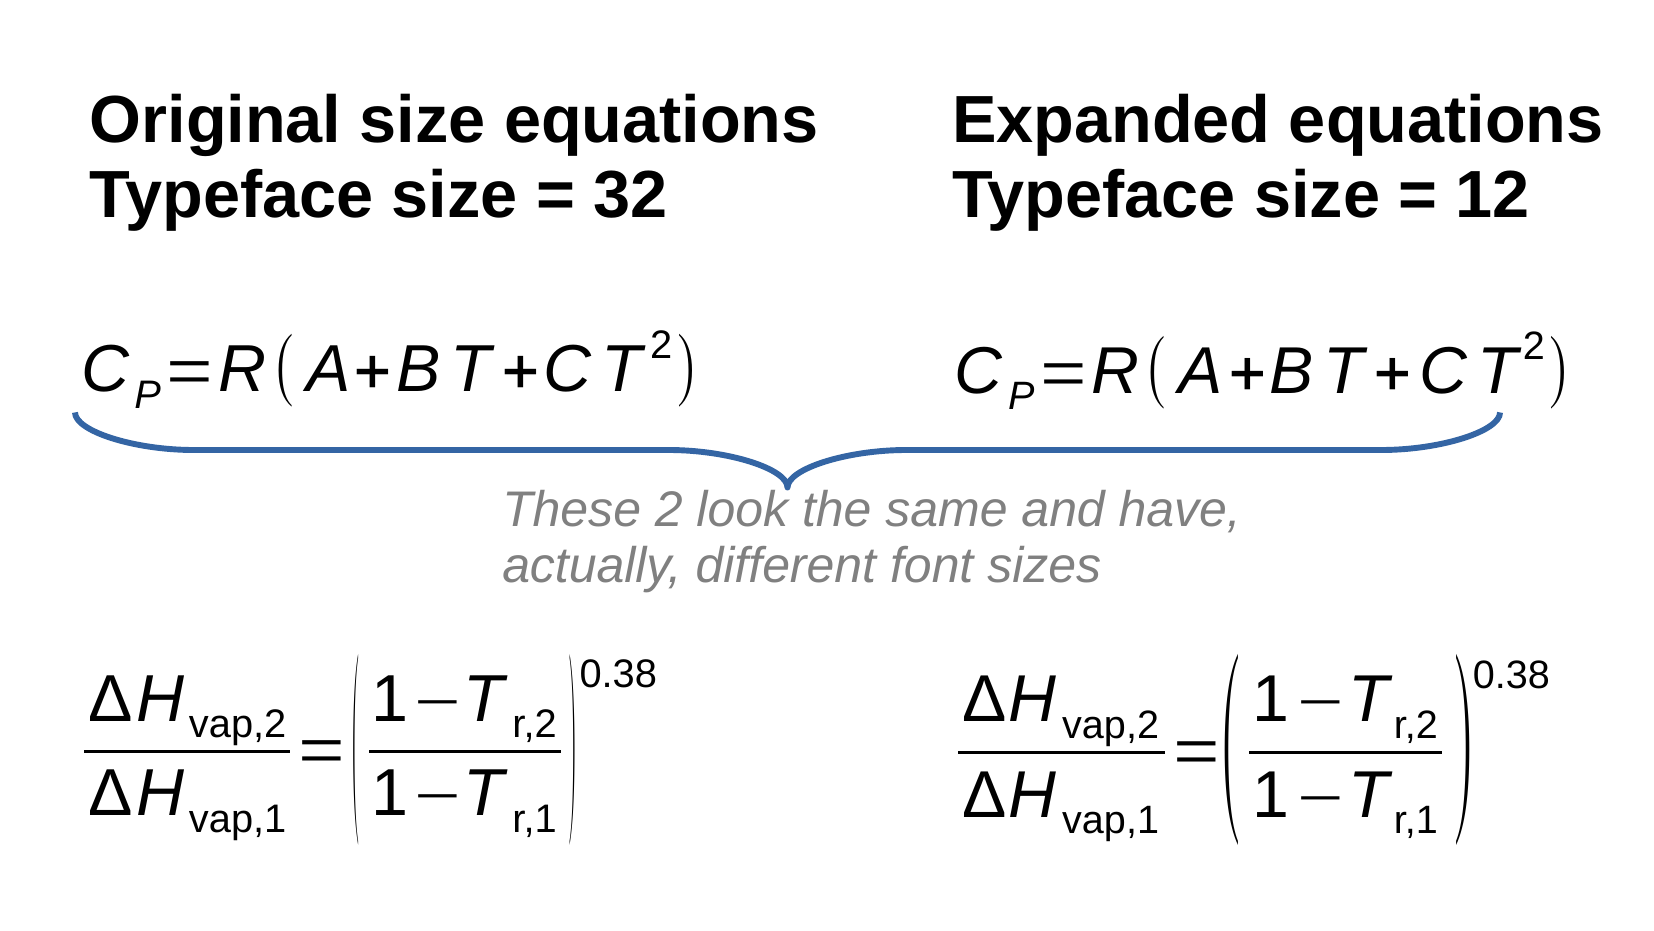

Original size equations
Typeface size = 32
Expanded equations
Typeface size = 12
These 2 look the same and have, actually, different font sizes